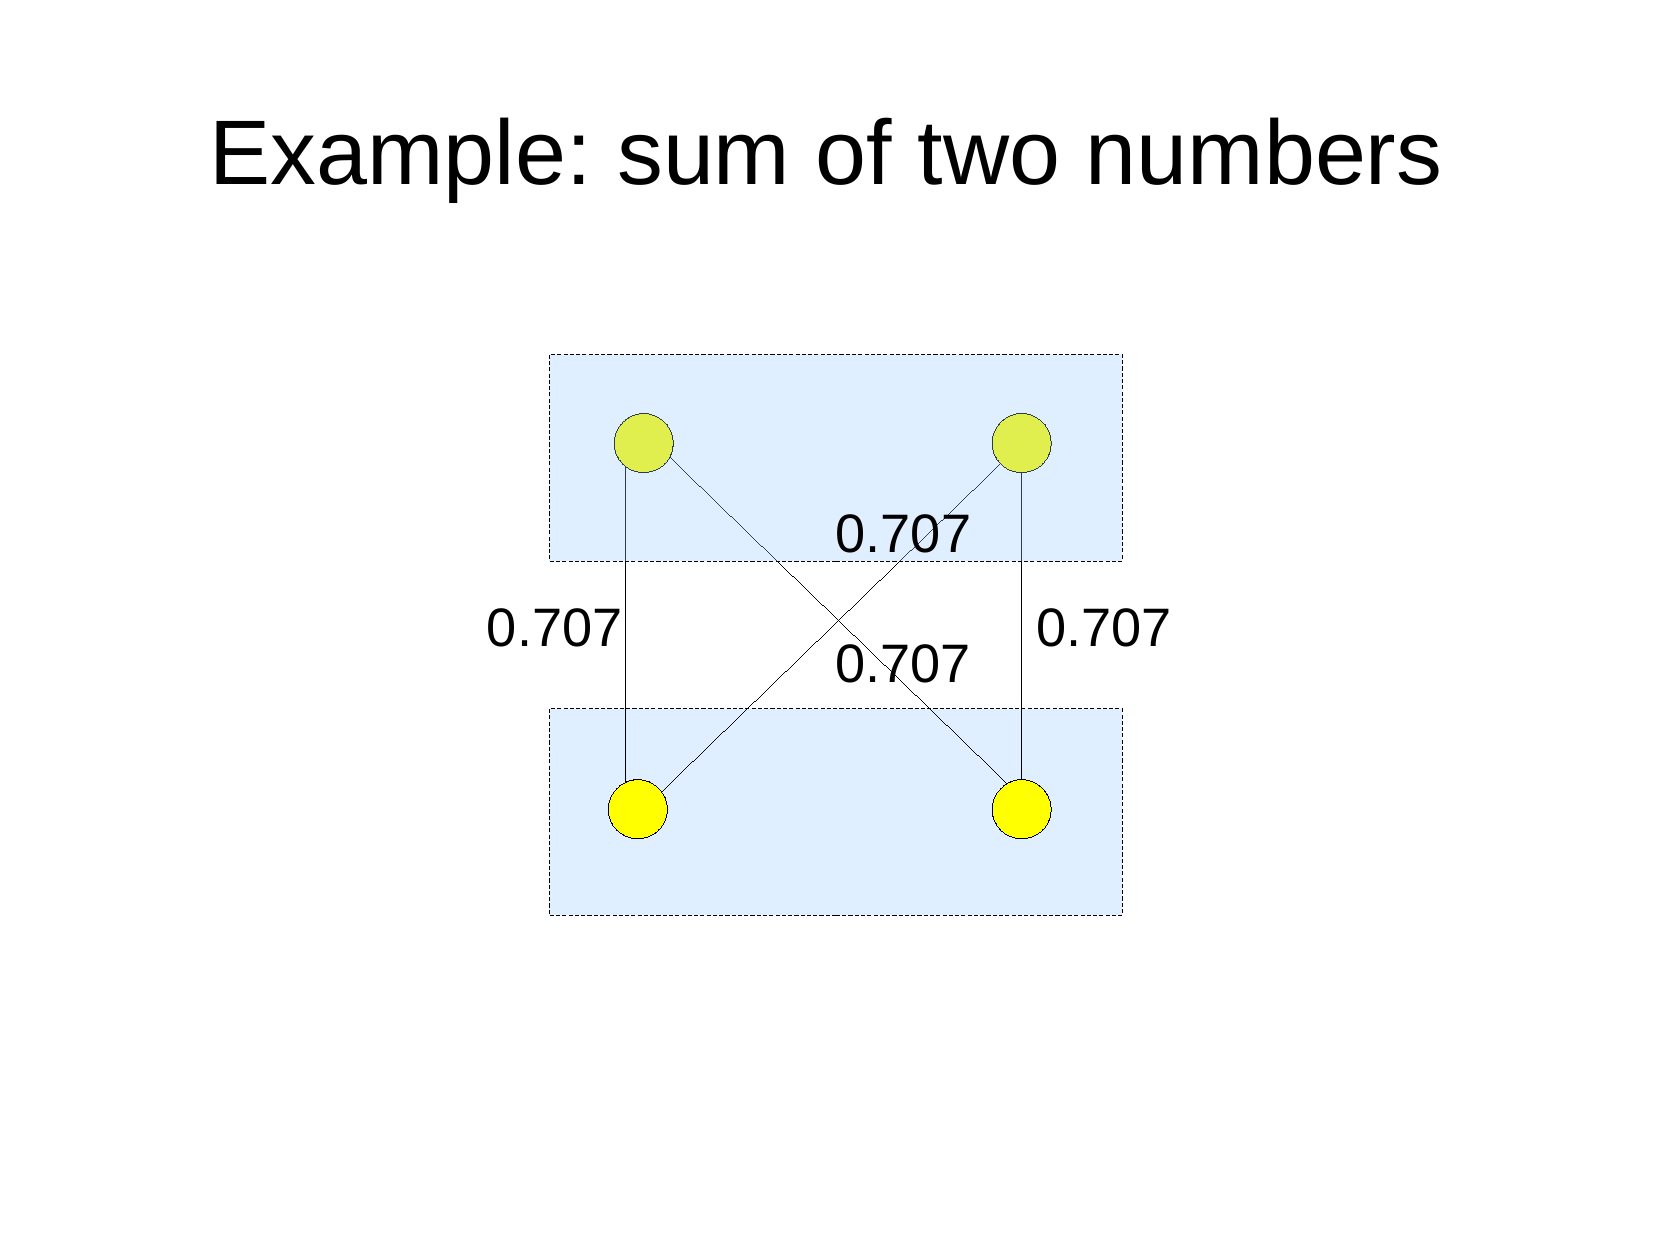

# Example: sum of two numbers
0.707
0.707
0.707
0.707